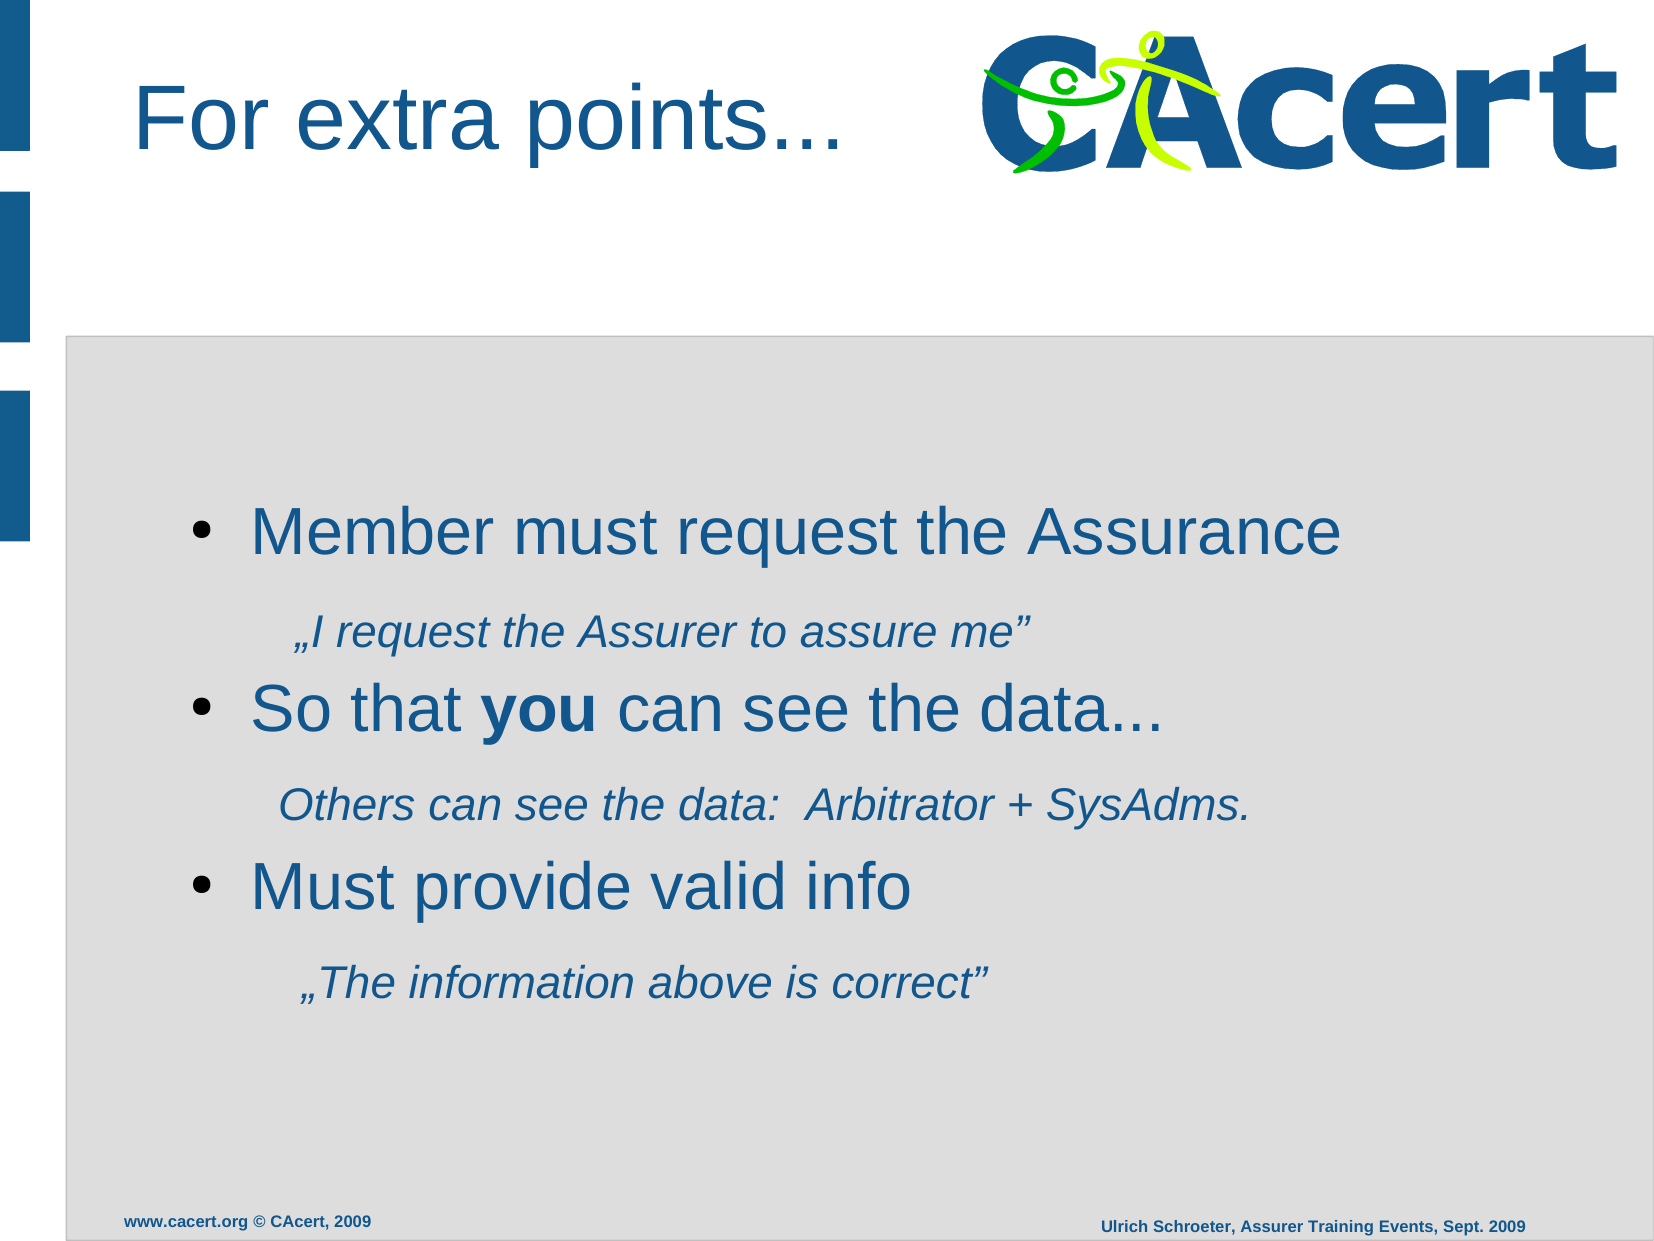

For extra points...
 Member must request the Assurance
 „I request the Assurer to assure me”
 So that you can see the data...
 Others can see the data: Arbitrator + SysAdms.
 Must provide valid info
 „The information above is correct”